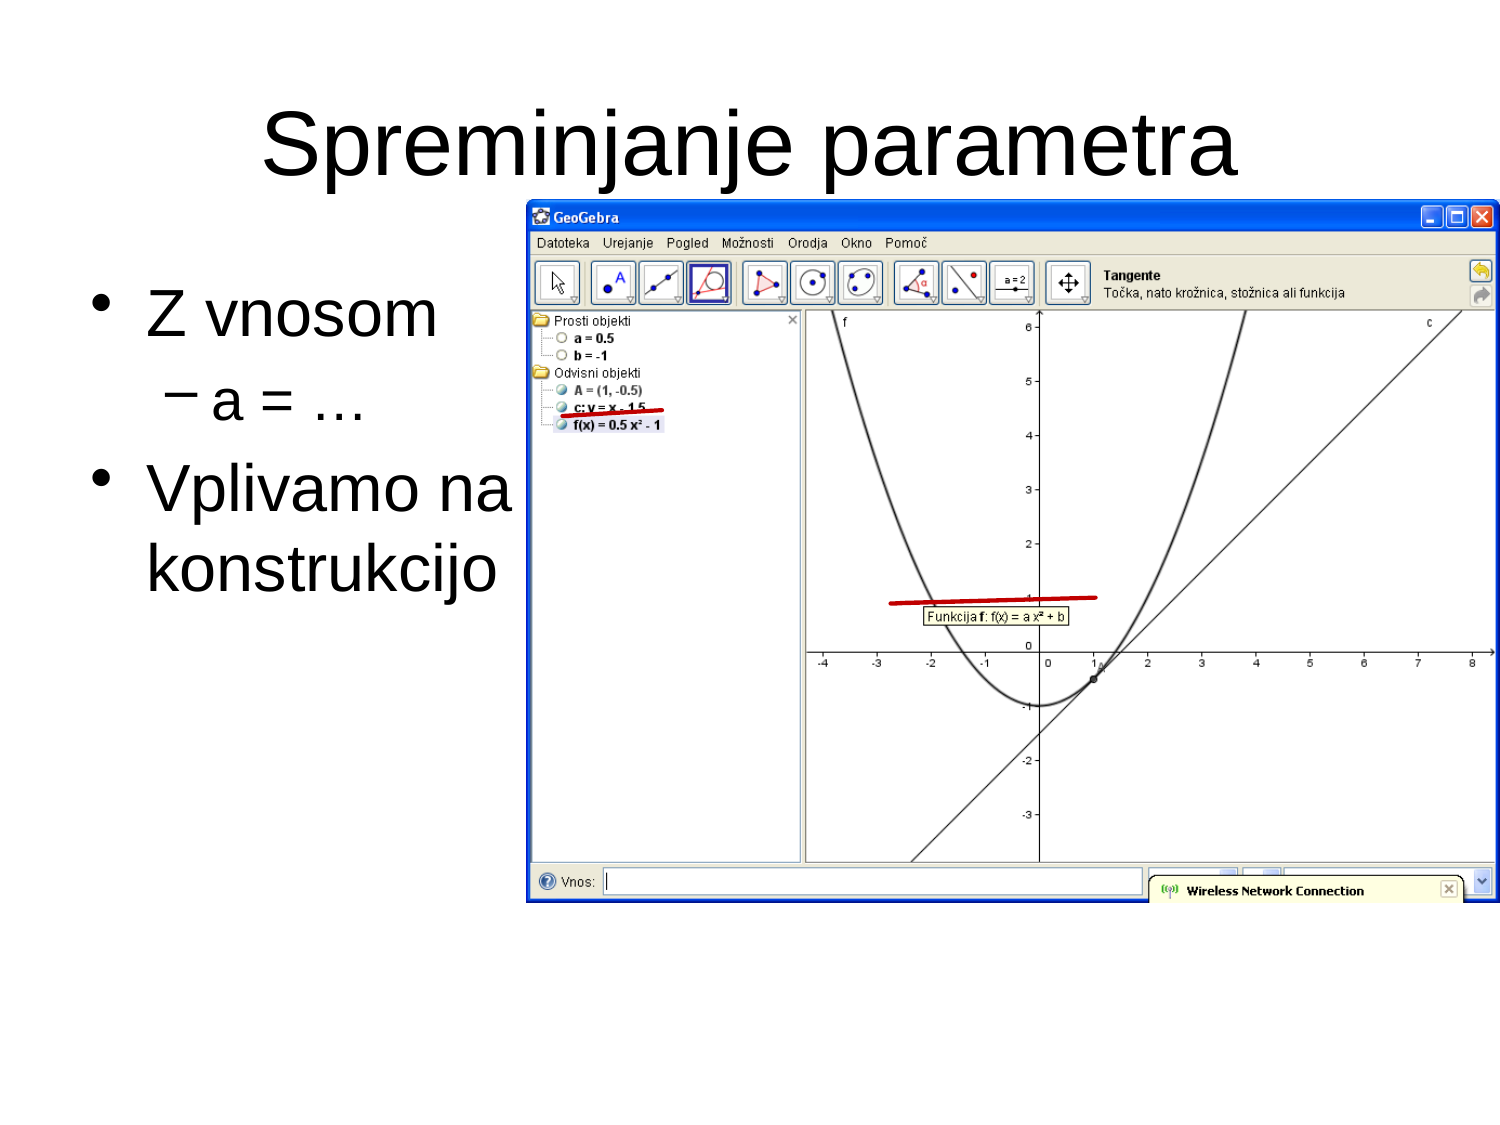

# Spreminjanje parametra
Z vnosom
a = …
Vplivamo na konstrukcijo